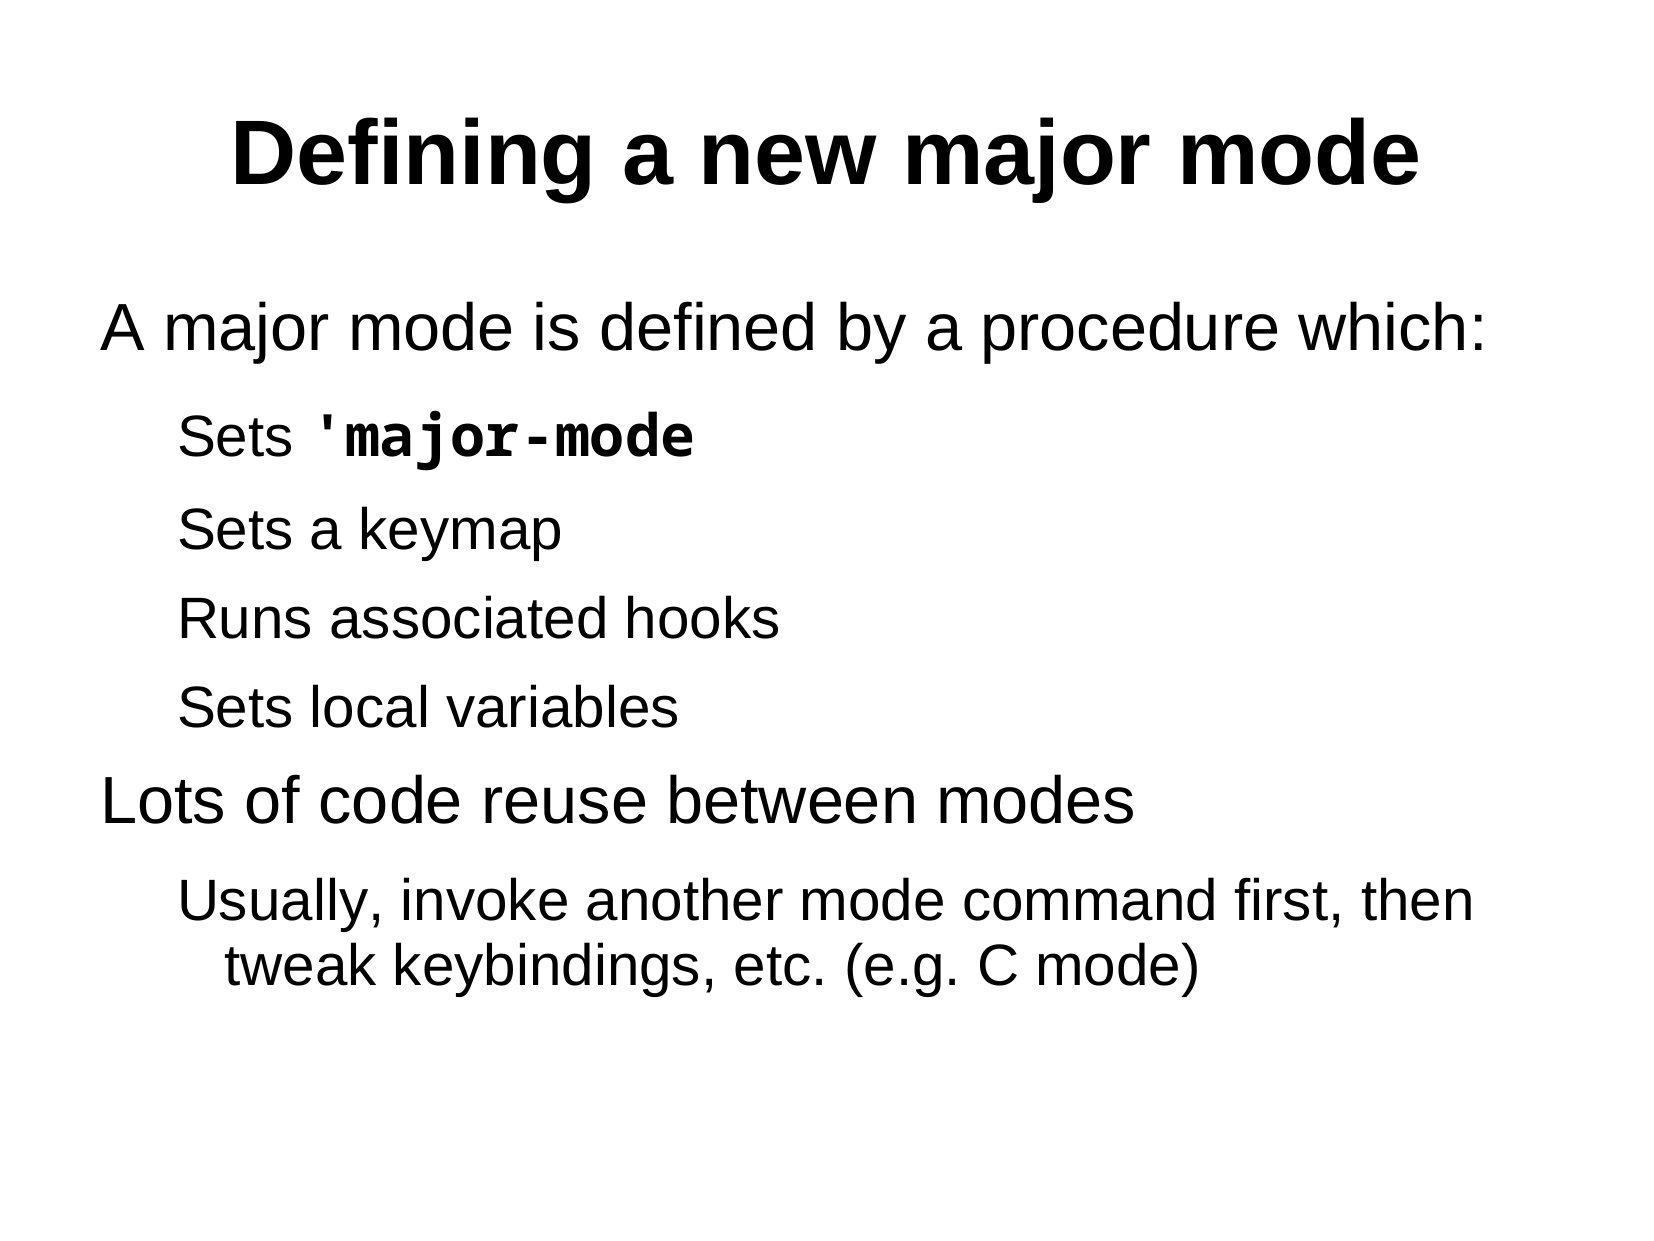

# Defining a new major mode
A major mode is defined by a procedure which:
Sets 'major-mode
Sets a keymap
Runs associated hooks
Sets local variables
Lots of code reuse between modes
Usually, invoke another mode command first, then tweak keybindings, etc. (e.g. C mode)